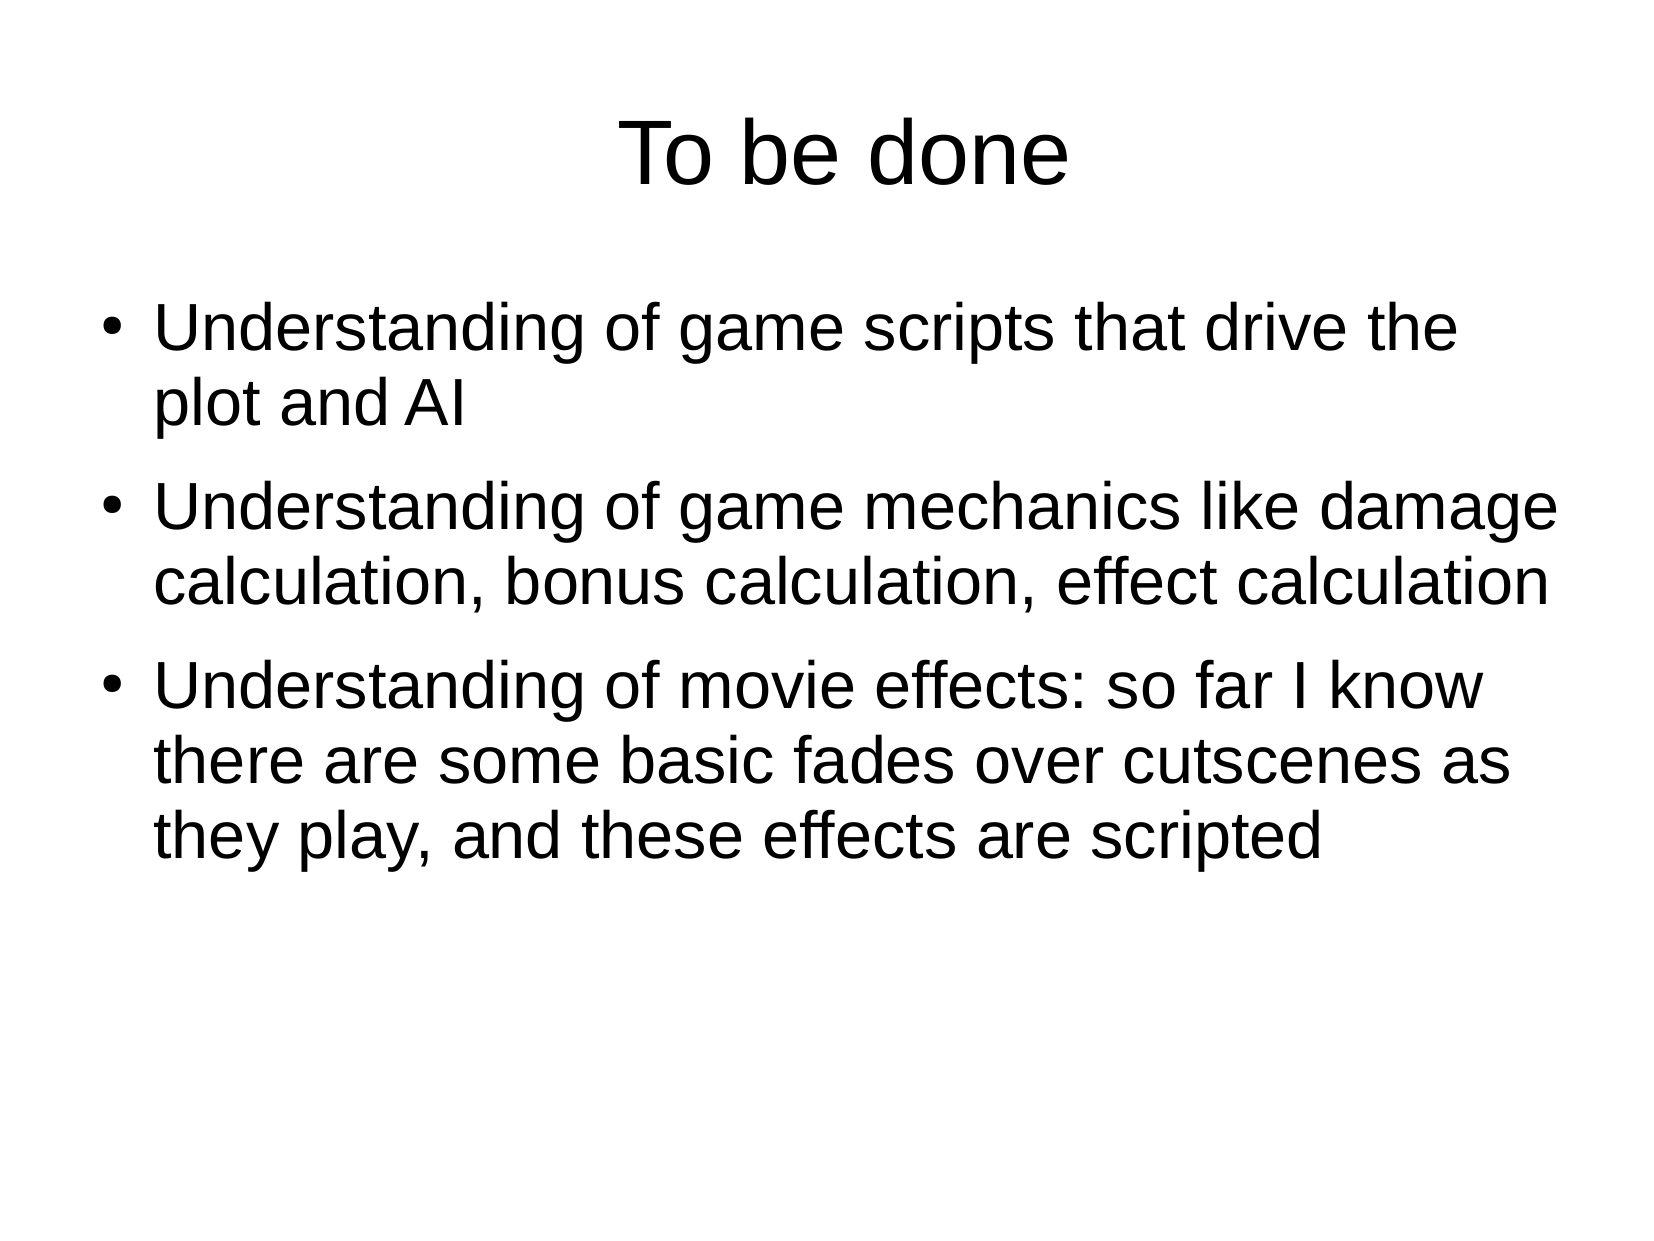

# To be done
Understanding of game scripts that drive the plot and AI
Understanding of game mechanics like damage calculation, bonus calculation, effect calculation
Understanding of movie effects: so far I know there are some basic fades over cutscenes as they play, and these effects are scripted